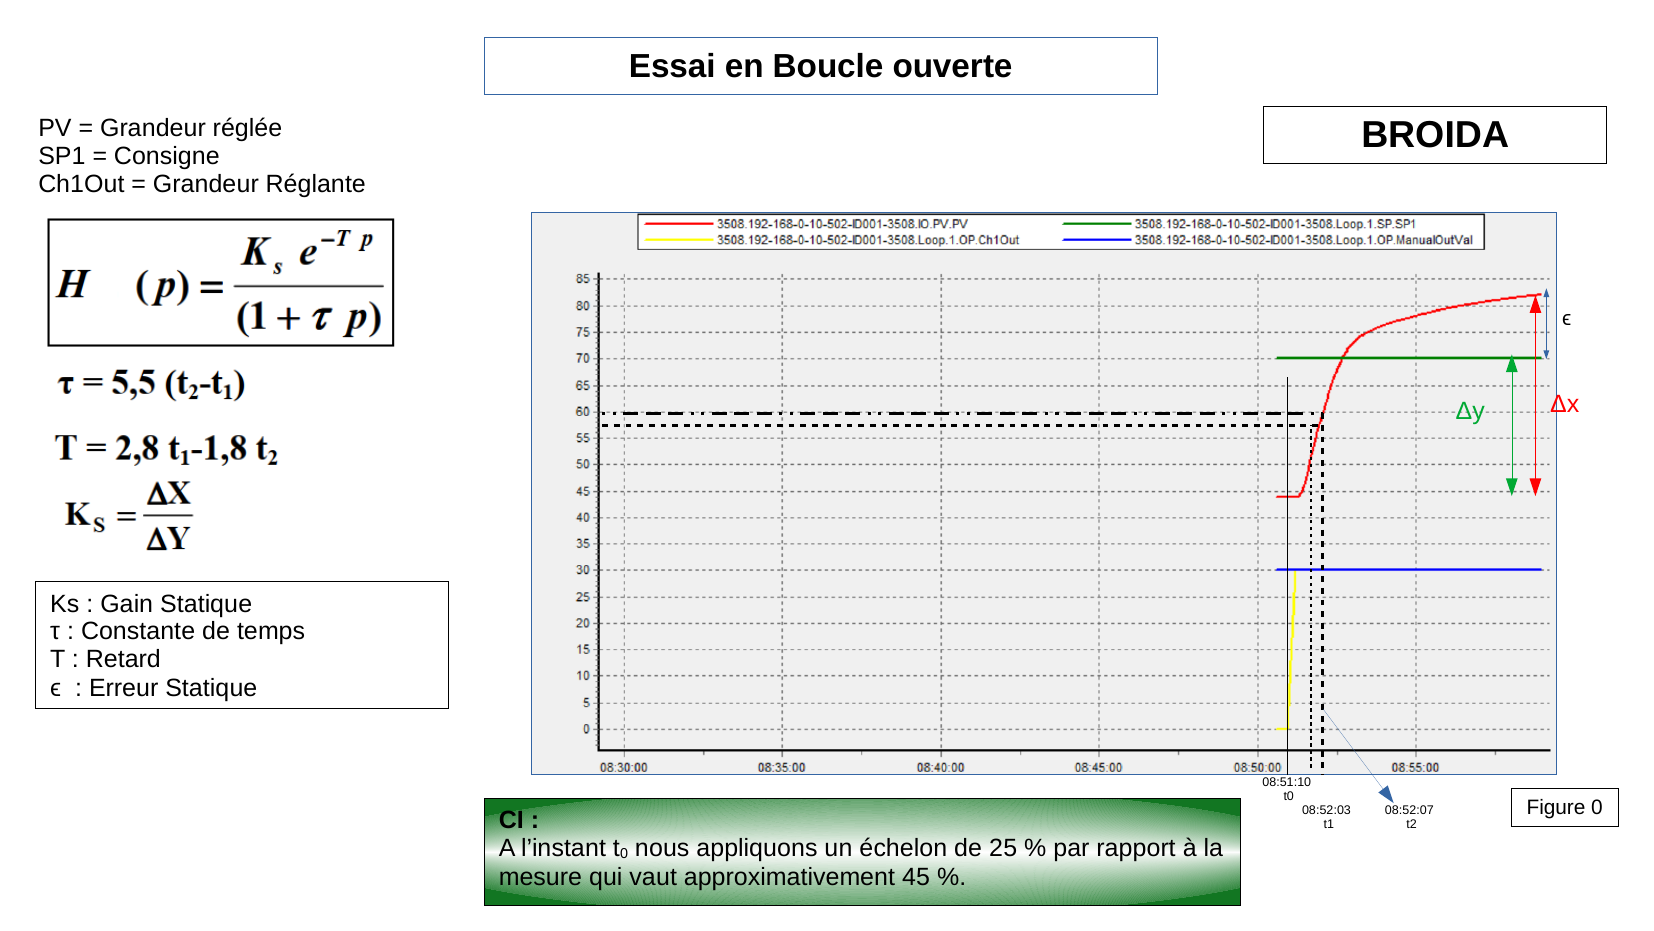

# Essai en Boucle ouverte
PV = Grandeur réglée
SP1 = Consigne
Ch1Out = Grandeur Réglante
BROIDA
ϵ
Δx
Δy
Ks : Gain Statique
τ : Constante de temps
T : Retard
ϵ : Erreur Statique
08:51:10
t0
Figure 0
08:52:03
t1
08:52:07
t2
CI :
A l’instant t0 nous appliquons un échelon de 25 % par rapport à la mesure qui vaut approximativement 45 %.